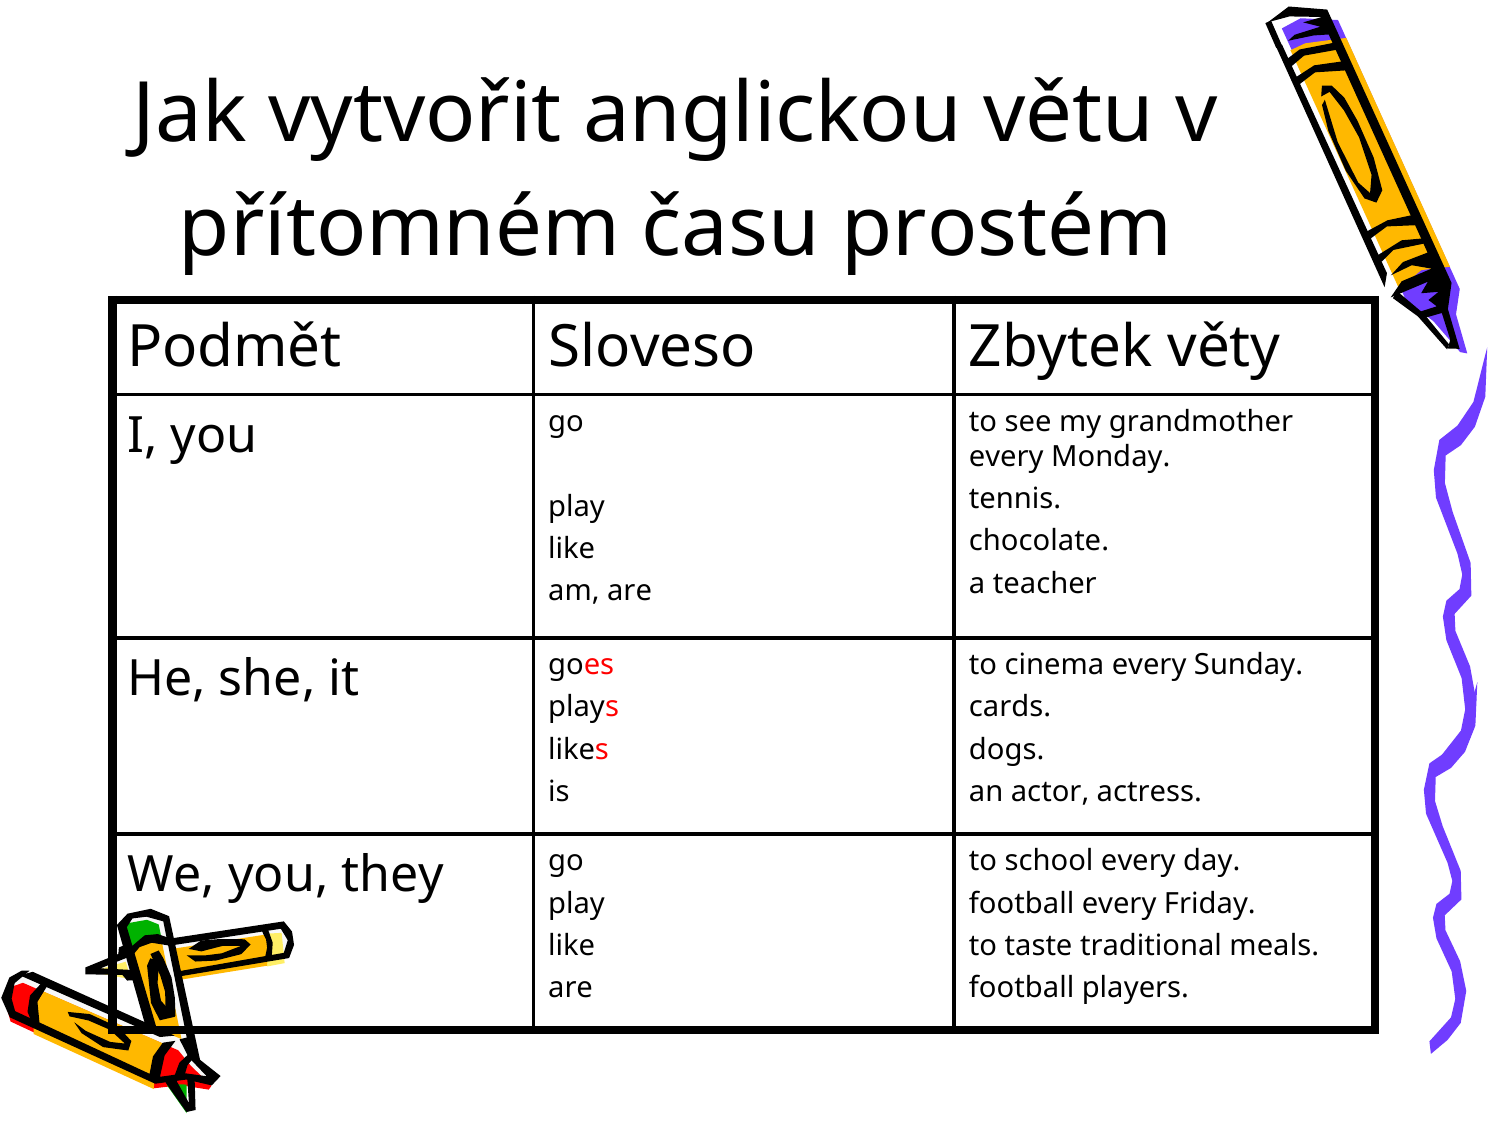

# Jak vytvořit anglickou větu v přítomném času prostém
| Podmět | Sloveso | Zbytek věty |
| --- | --- | --- |
| I, you | go play like am, are | to see my grandmother every Monday. tennis. chocolate. a teacher |
| He, she, it | goes plays likes is | to cinema every Sunday. cards. dogs. an actor, actress. |
| We, you, they | go play like are | to school every day. football every Friday. to taste traditional meals. football players. |